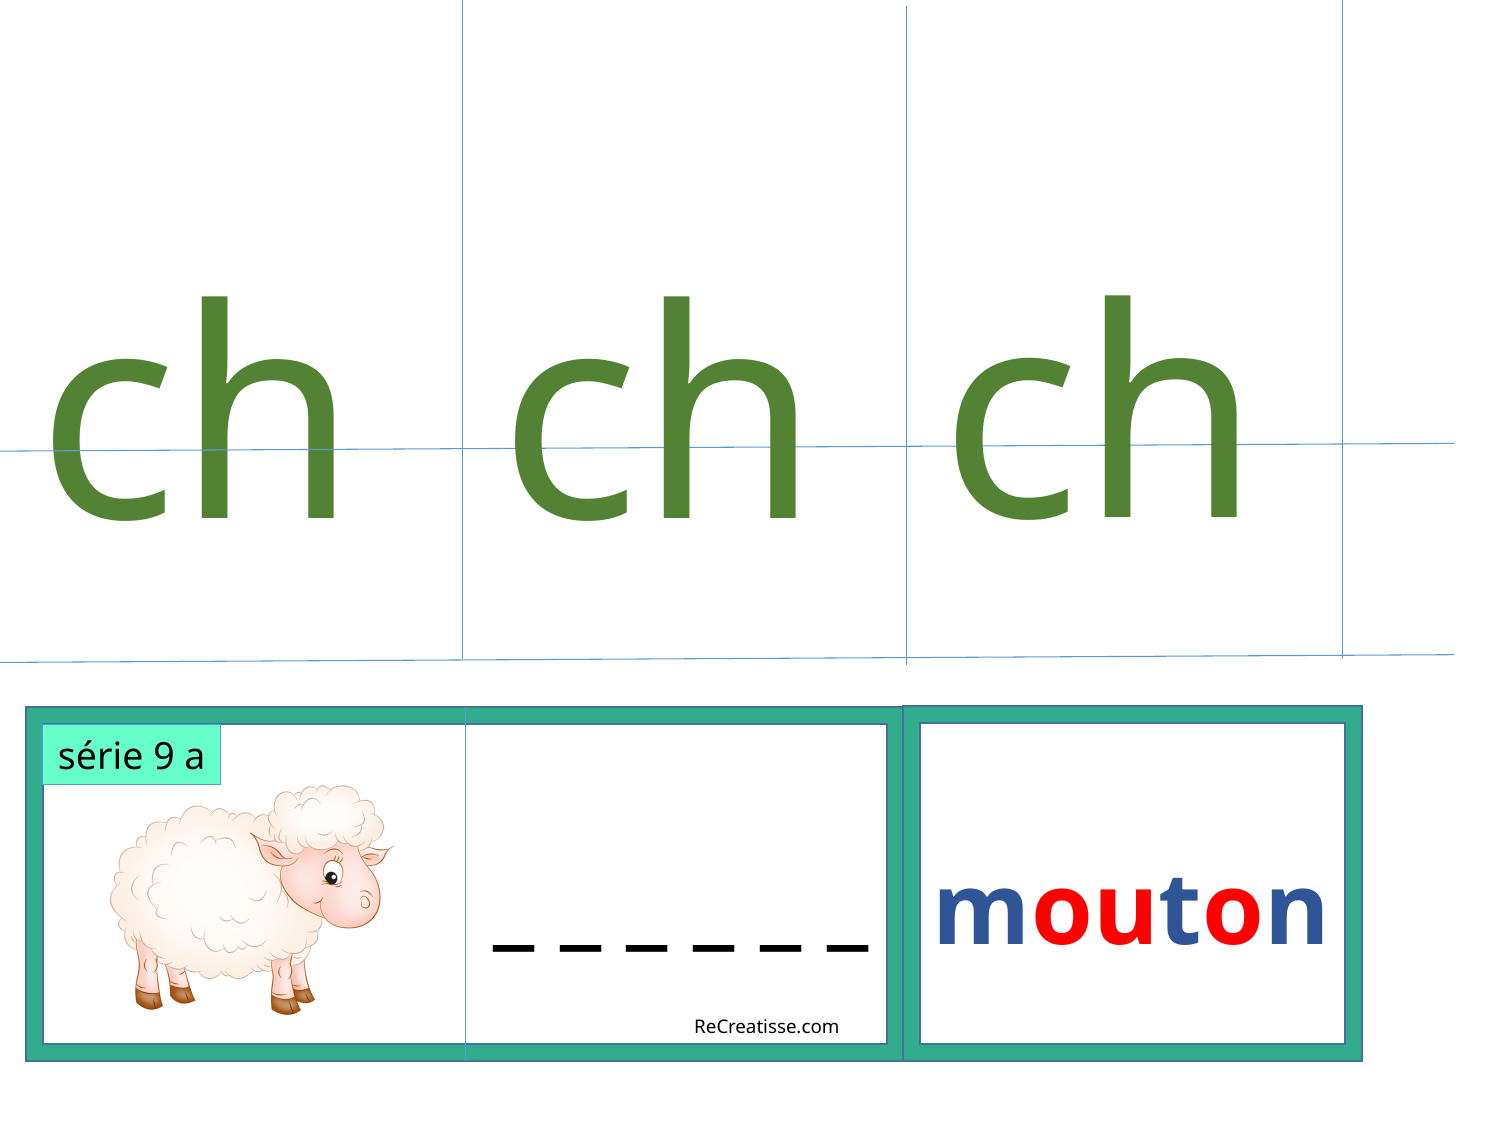

ch
ch
ch
série 9 a
_ _ _ _ _ _
mouton
ReCreatisse.com